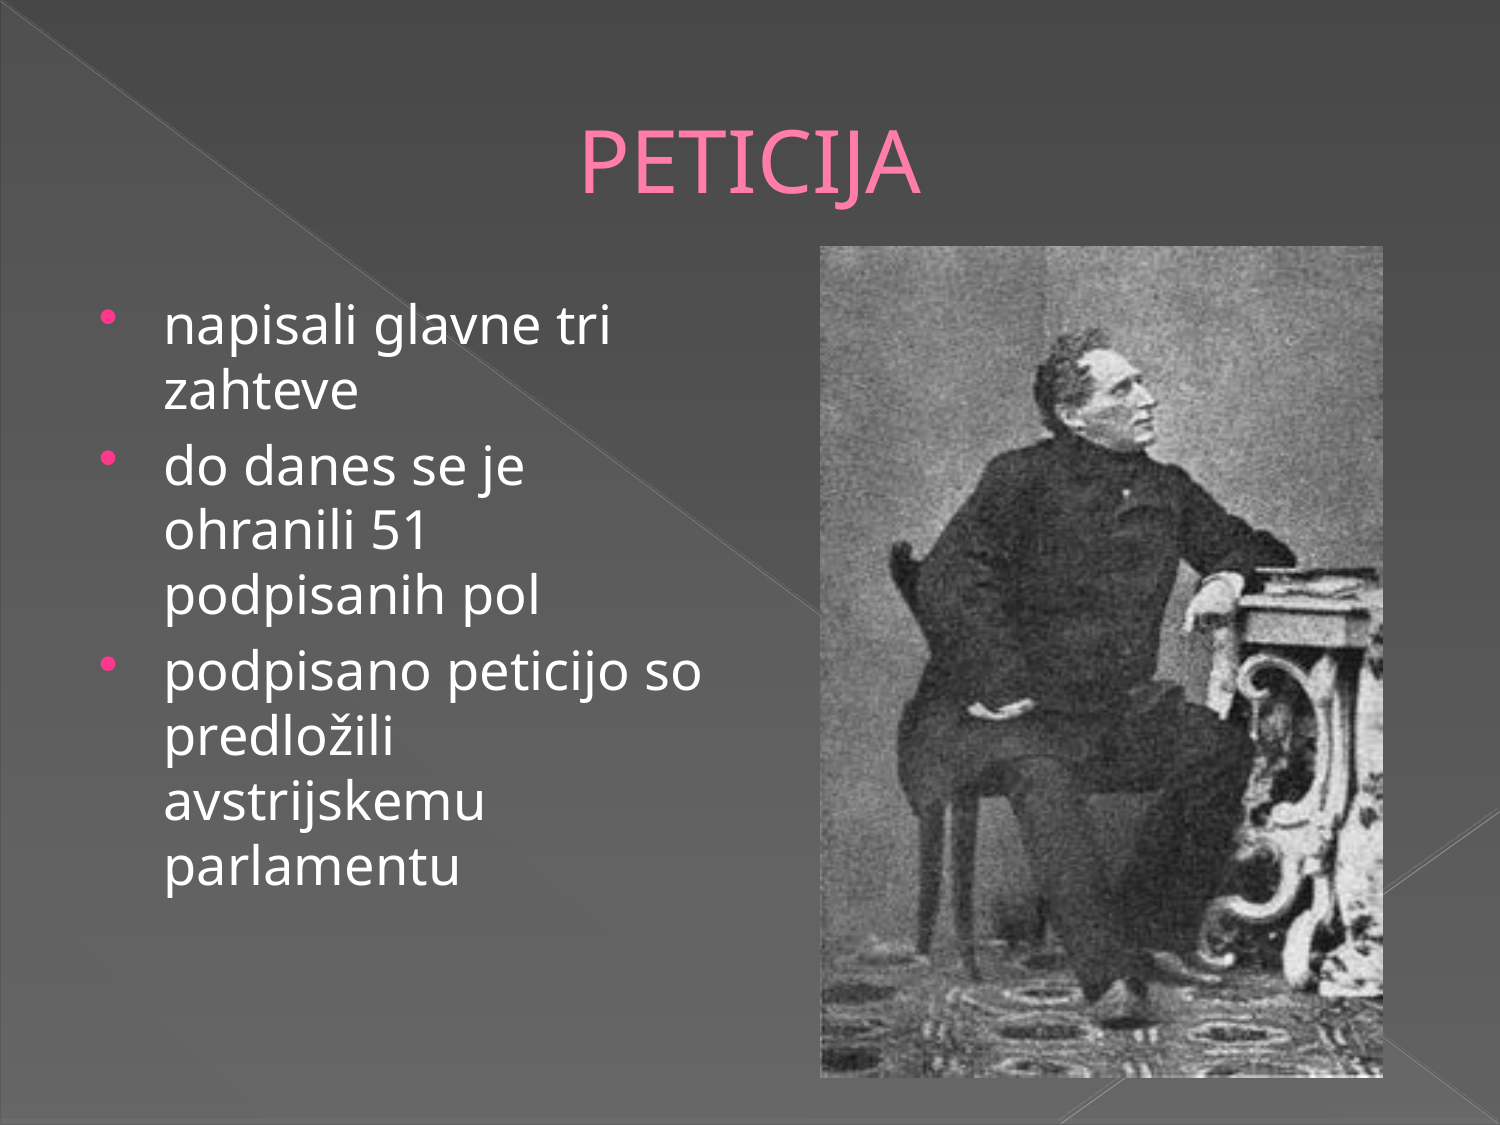

# PETICIJA
napisali glavne tri zahteve
do danes se je ohranili 51 podpisanih pol
podpisano peticijo so predložili avstrijskemu parlamentu